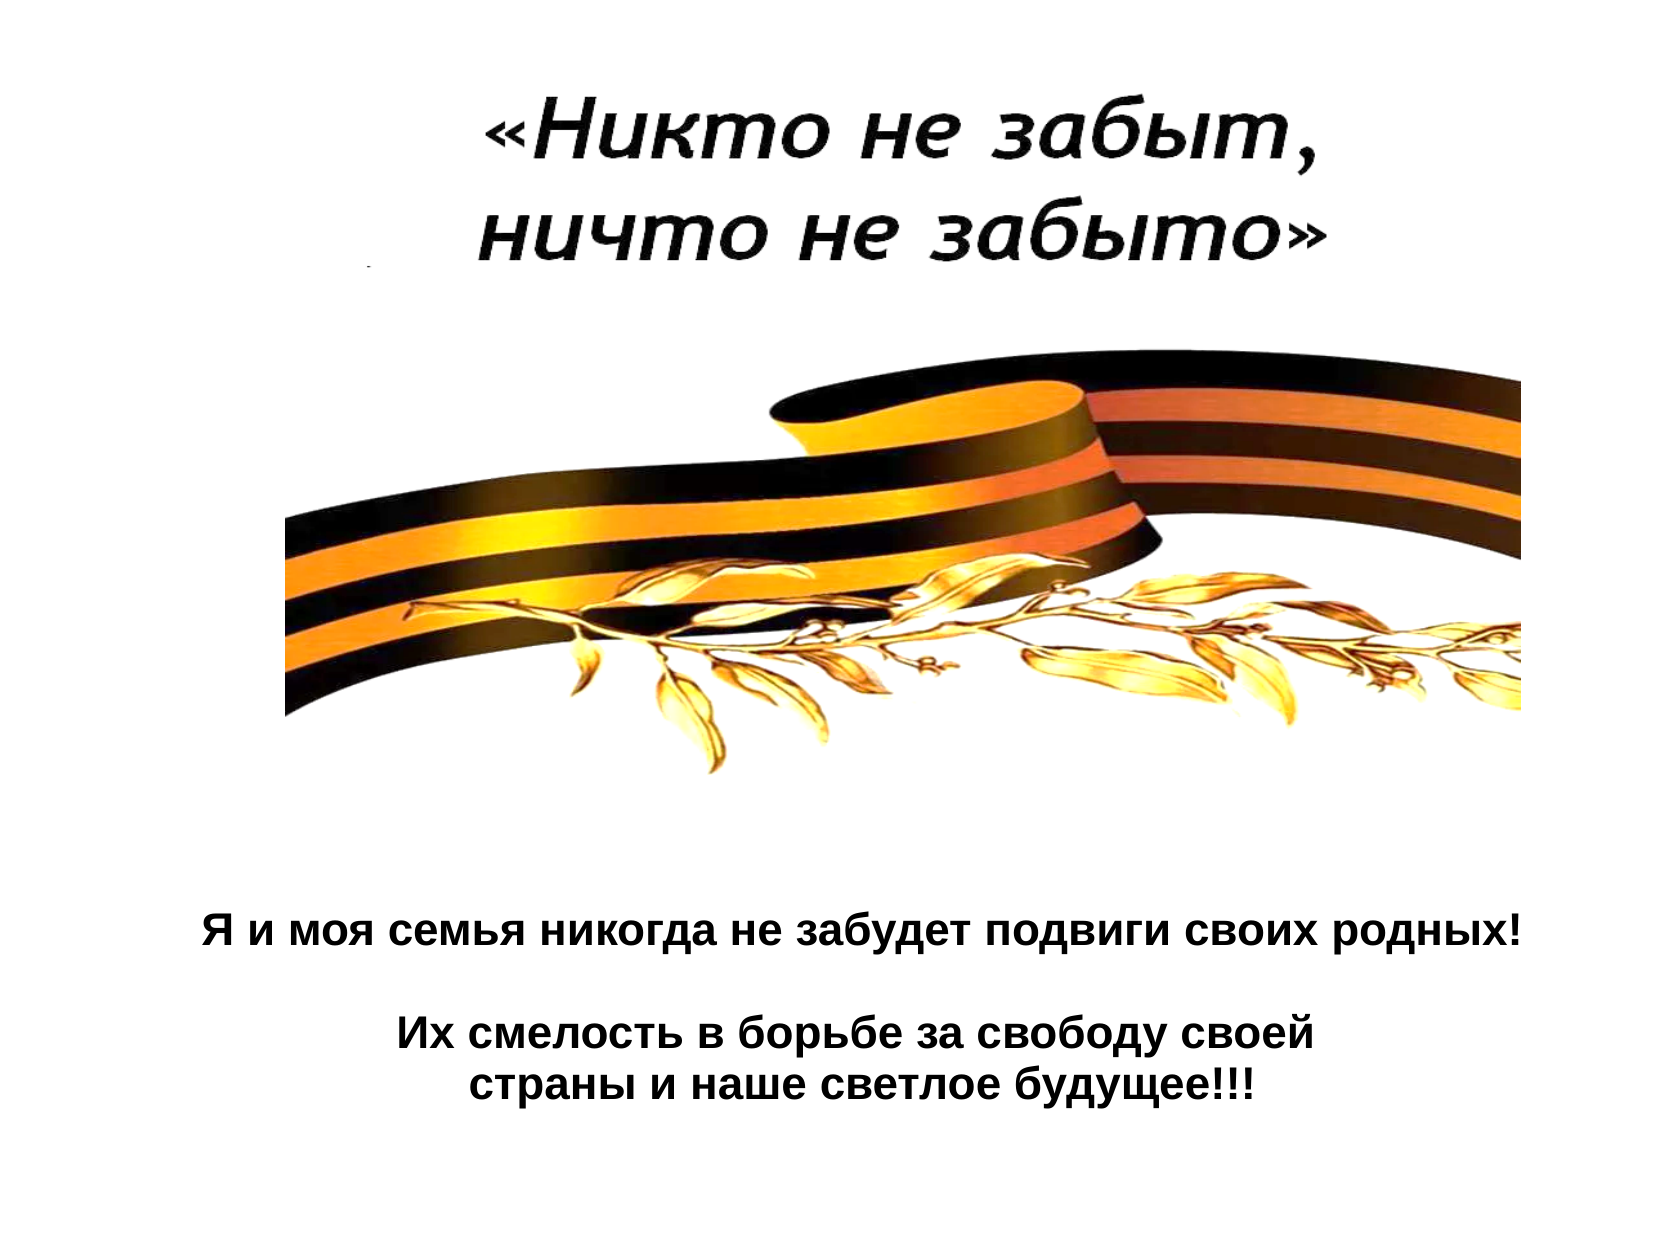

Я и моя семья никогда не забудет подвиги своих родных!
Их смелость в борьбе за свободу своей
страны и наше светлое будущее!!!